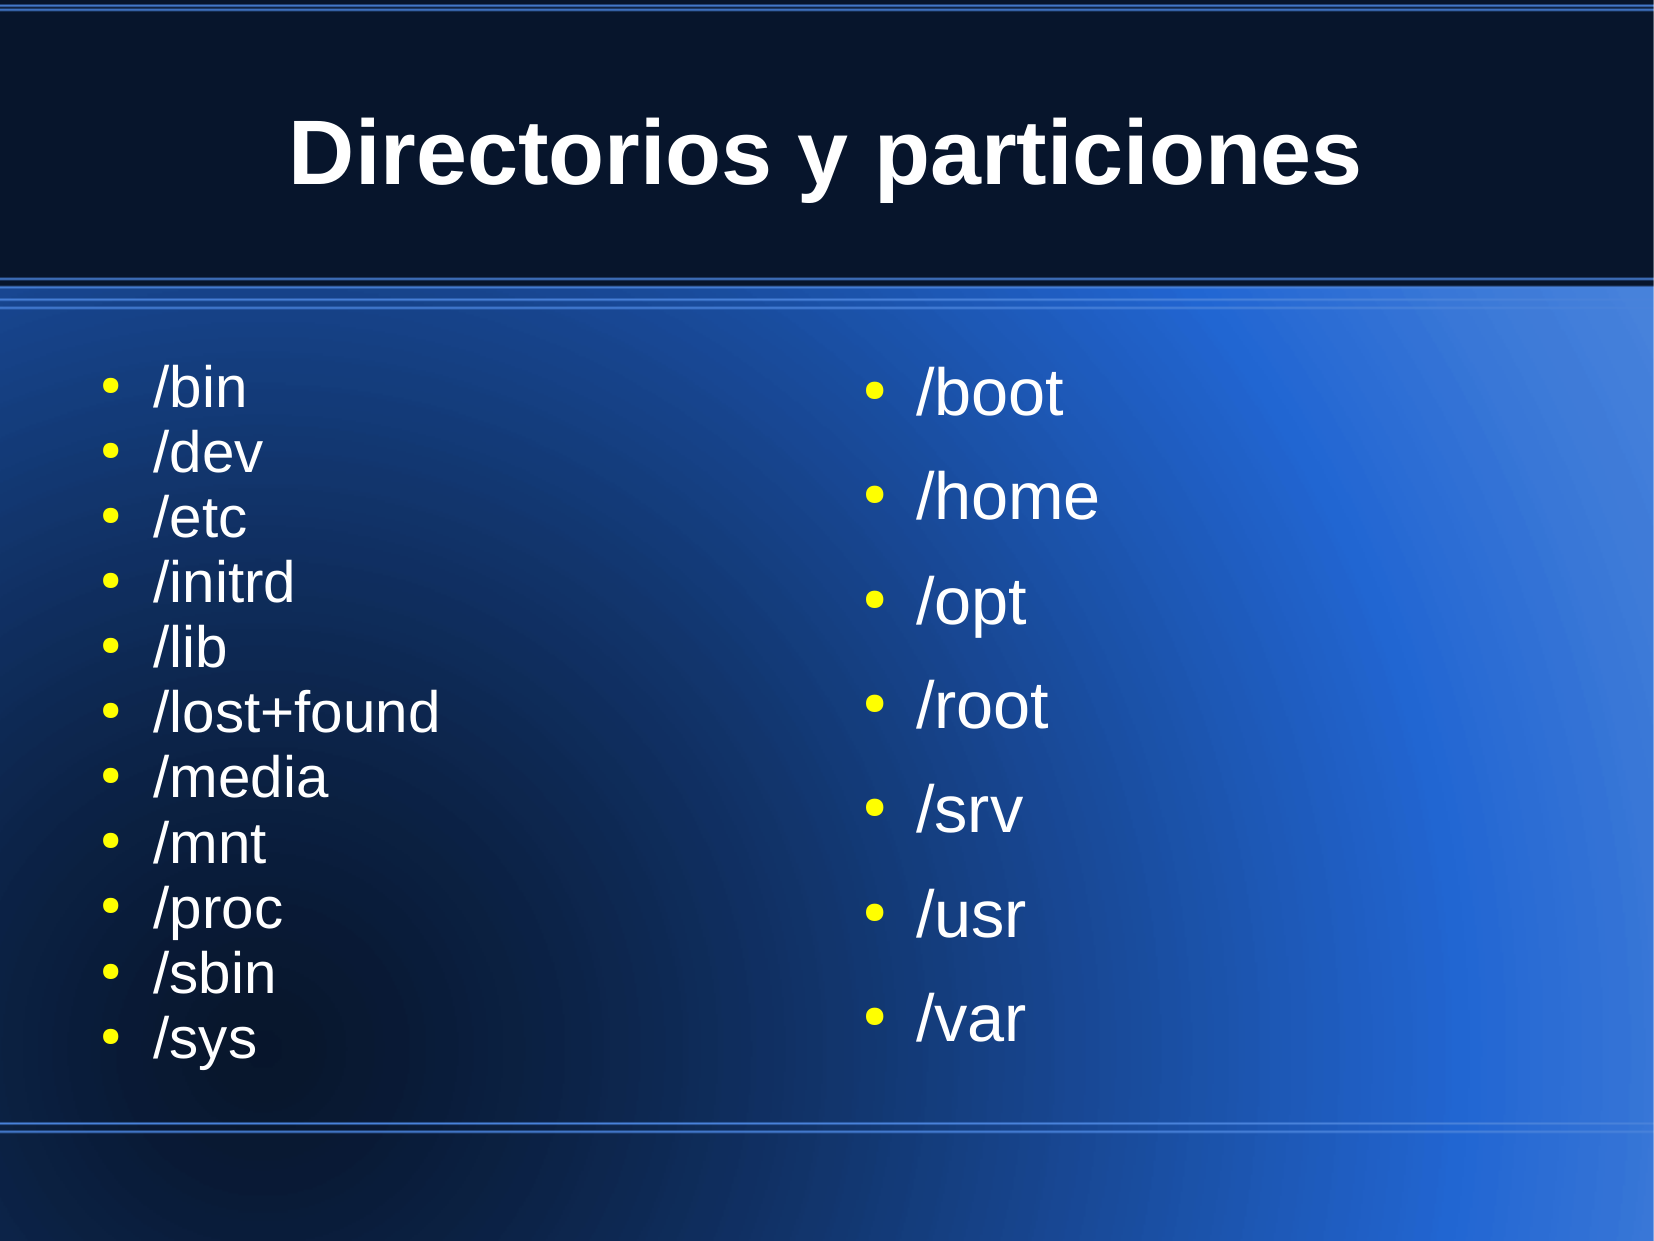

# Directorios y particiones
/bin
/dev
/etc
/initrd
/lib
/lost+found
/media
/mnt
/proc
/sbin
/sys
/boot
/home
/opt
/root
/srv
/usr
/var